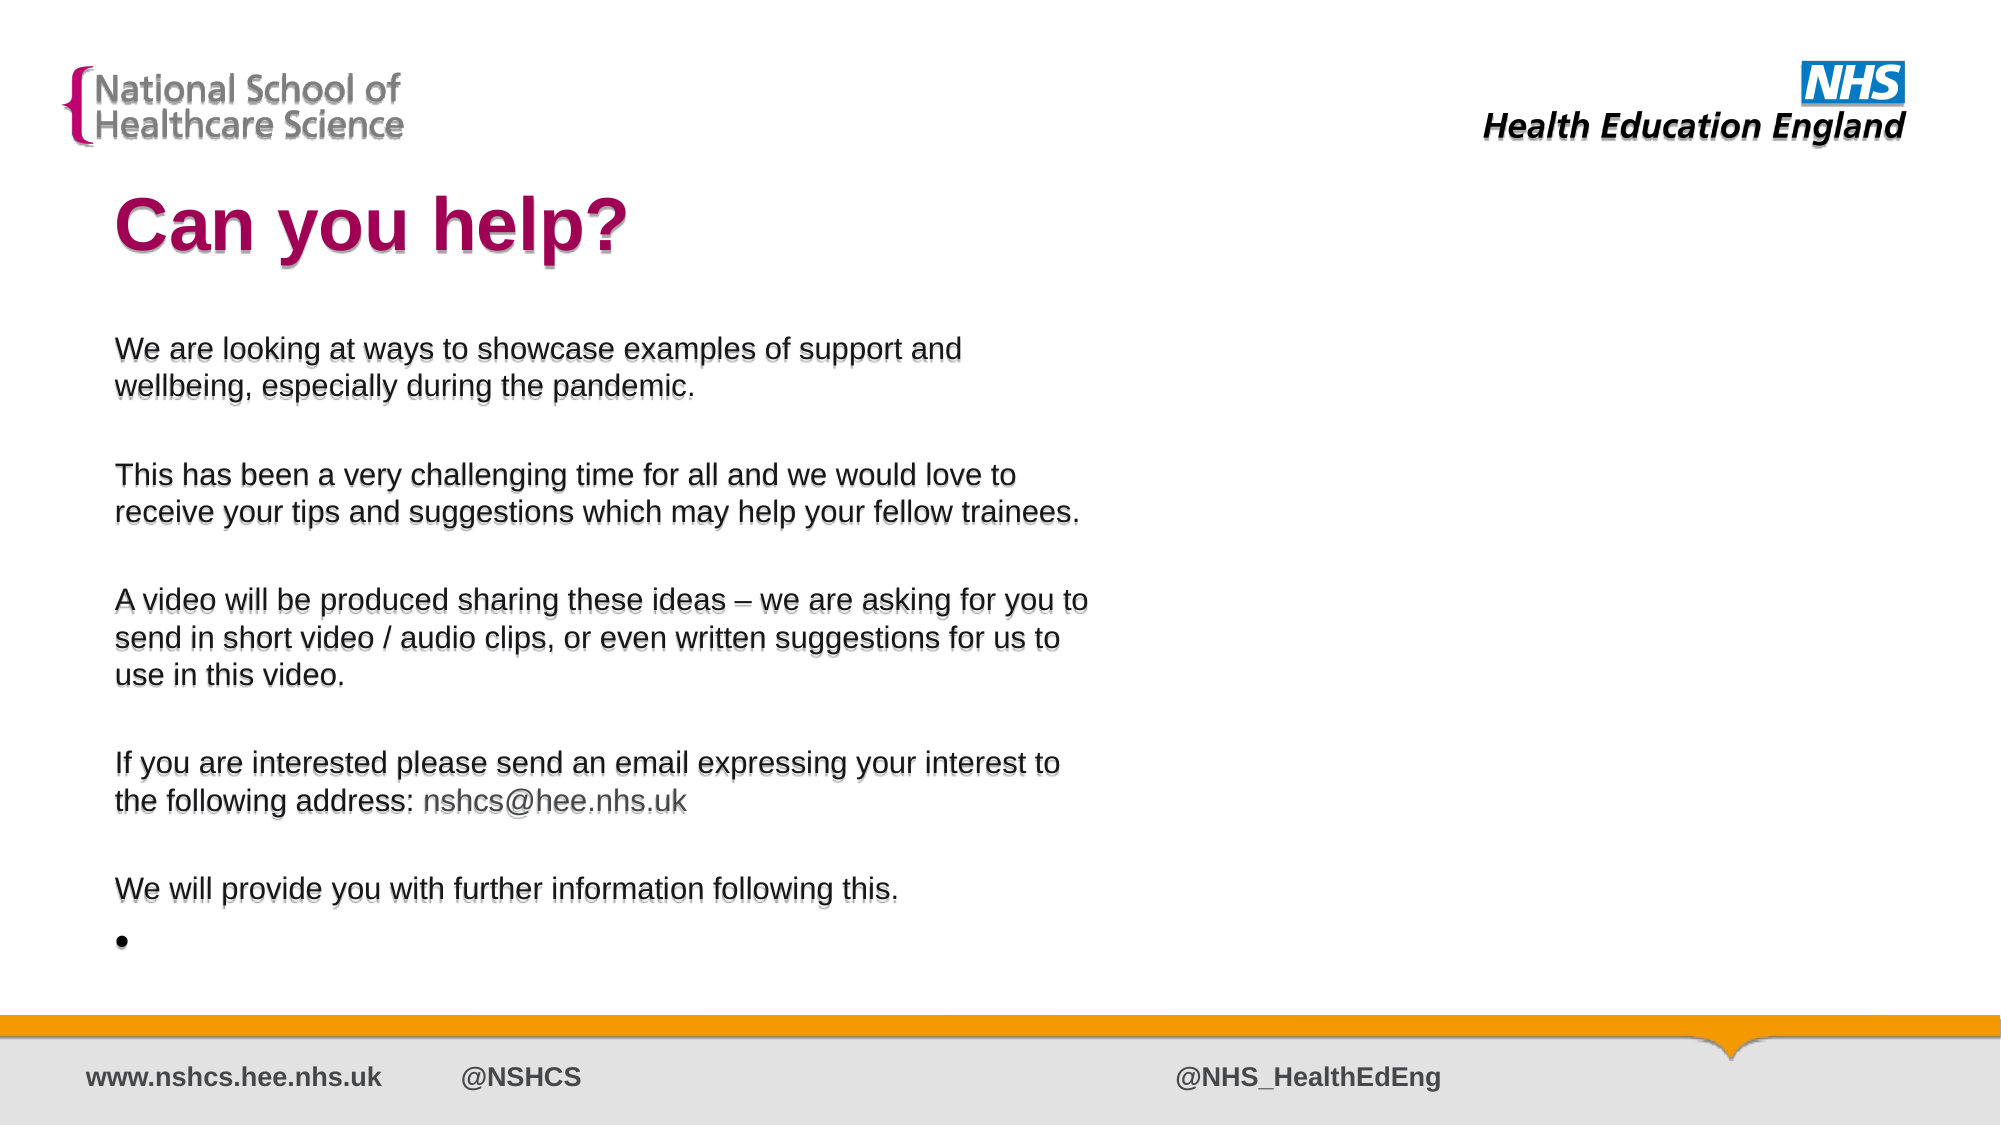

# Can you help?
We are looking at ways to showcase examples of support and wellbeing, especially during the pandemic.
This has been a very challenging time for all and we would love to receive your tips and suggestions which may help your fellow trainees.
A video will be produced sharing these ideas – we are asking for you to send in short video / audio clips, or even written suggestions for us to use in this video.
If you are interested please send an email expressing your interest to the following address: nshcs@hee.nhs.uk
We will provide you with further information following this.